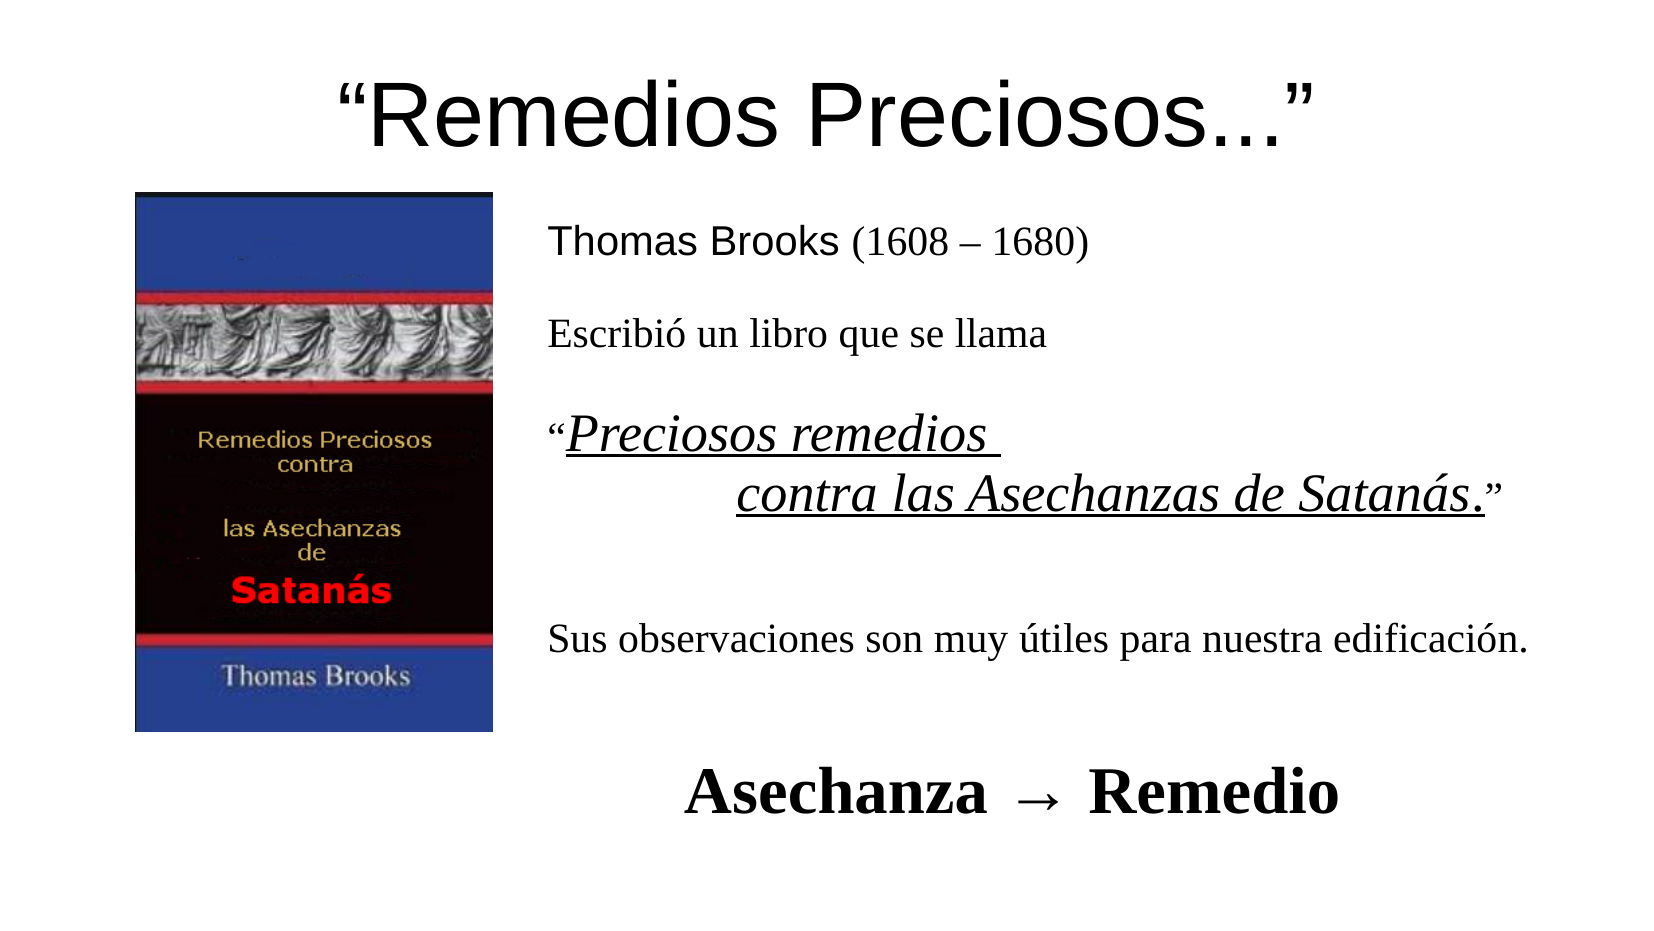

# “Remedios Preciosos...”
Thomas Brooks (1608 – 1680)
Escribió un libro que se llama
“Preciosos remedios
 contra las Asechanzas de Satanás.”
Sus observaciones son muy útiles para nuestra edificación.
 Asechanza → Remedio